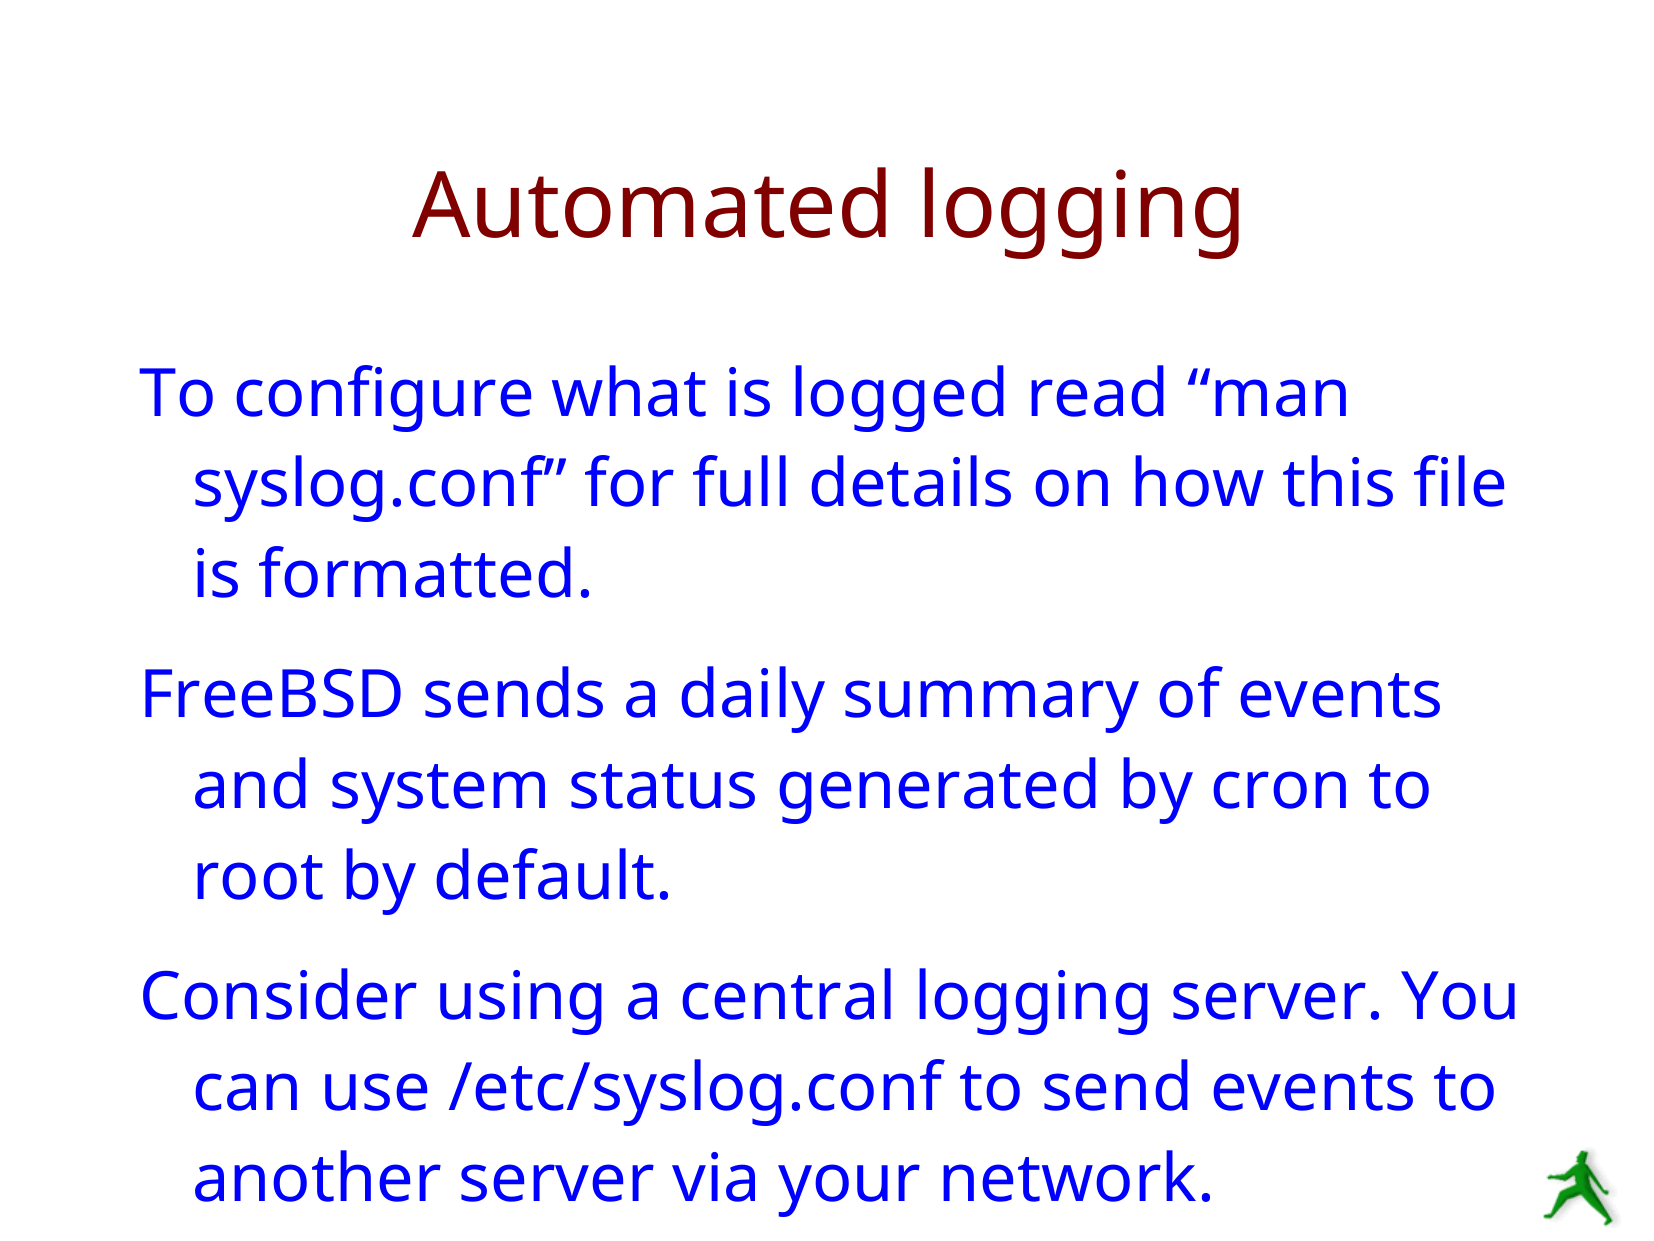

# Automated logging
To configure what is logged read “man syslog.conf” for full details on how this file is formatted.
FreeBSD sends a daily summary of events and system status generated by cron to root by default.
Consider using a central logging server. You can use /etc/syslog.conf to send events to another server via your network.